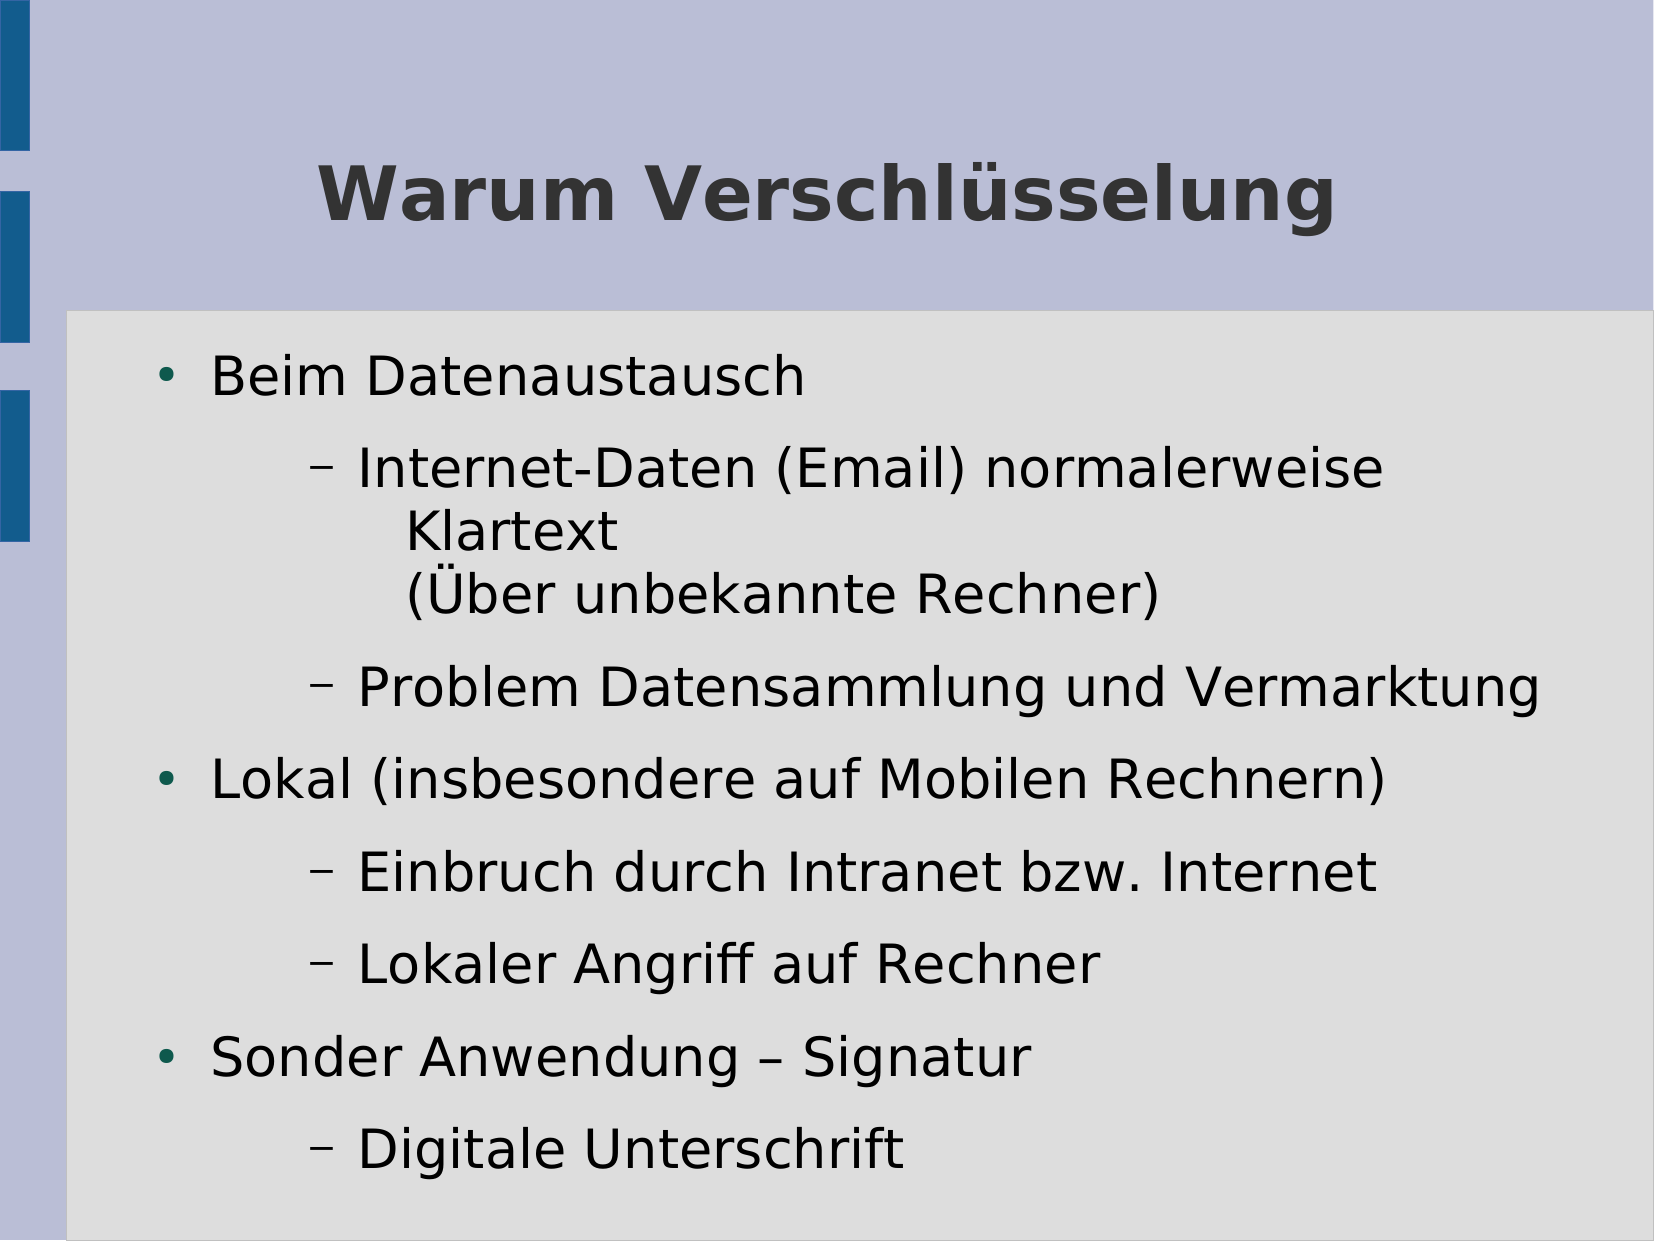

# Warum Verschlüsselung
Beim Datenaustausch
Internet-Daten (Email) normalerweise Klartext
(Über unbekannte Rechner)
Problem Datensammlung und Vermarktung
Lokal (insbesondere auf Mobilen Rechnern)
Einbruch durch Intranet bzw. Internet
Lokaler Angriff auf Rechner
Sonder Anwendung – Signatur
Digitale Unterschrift